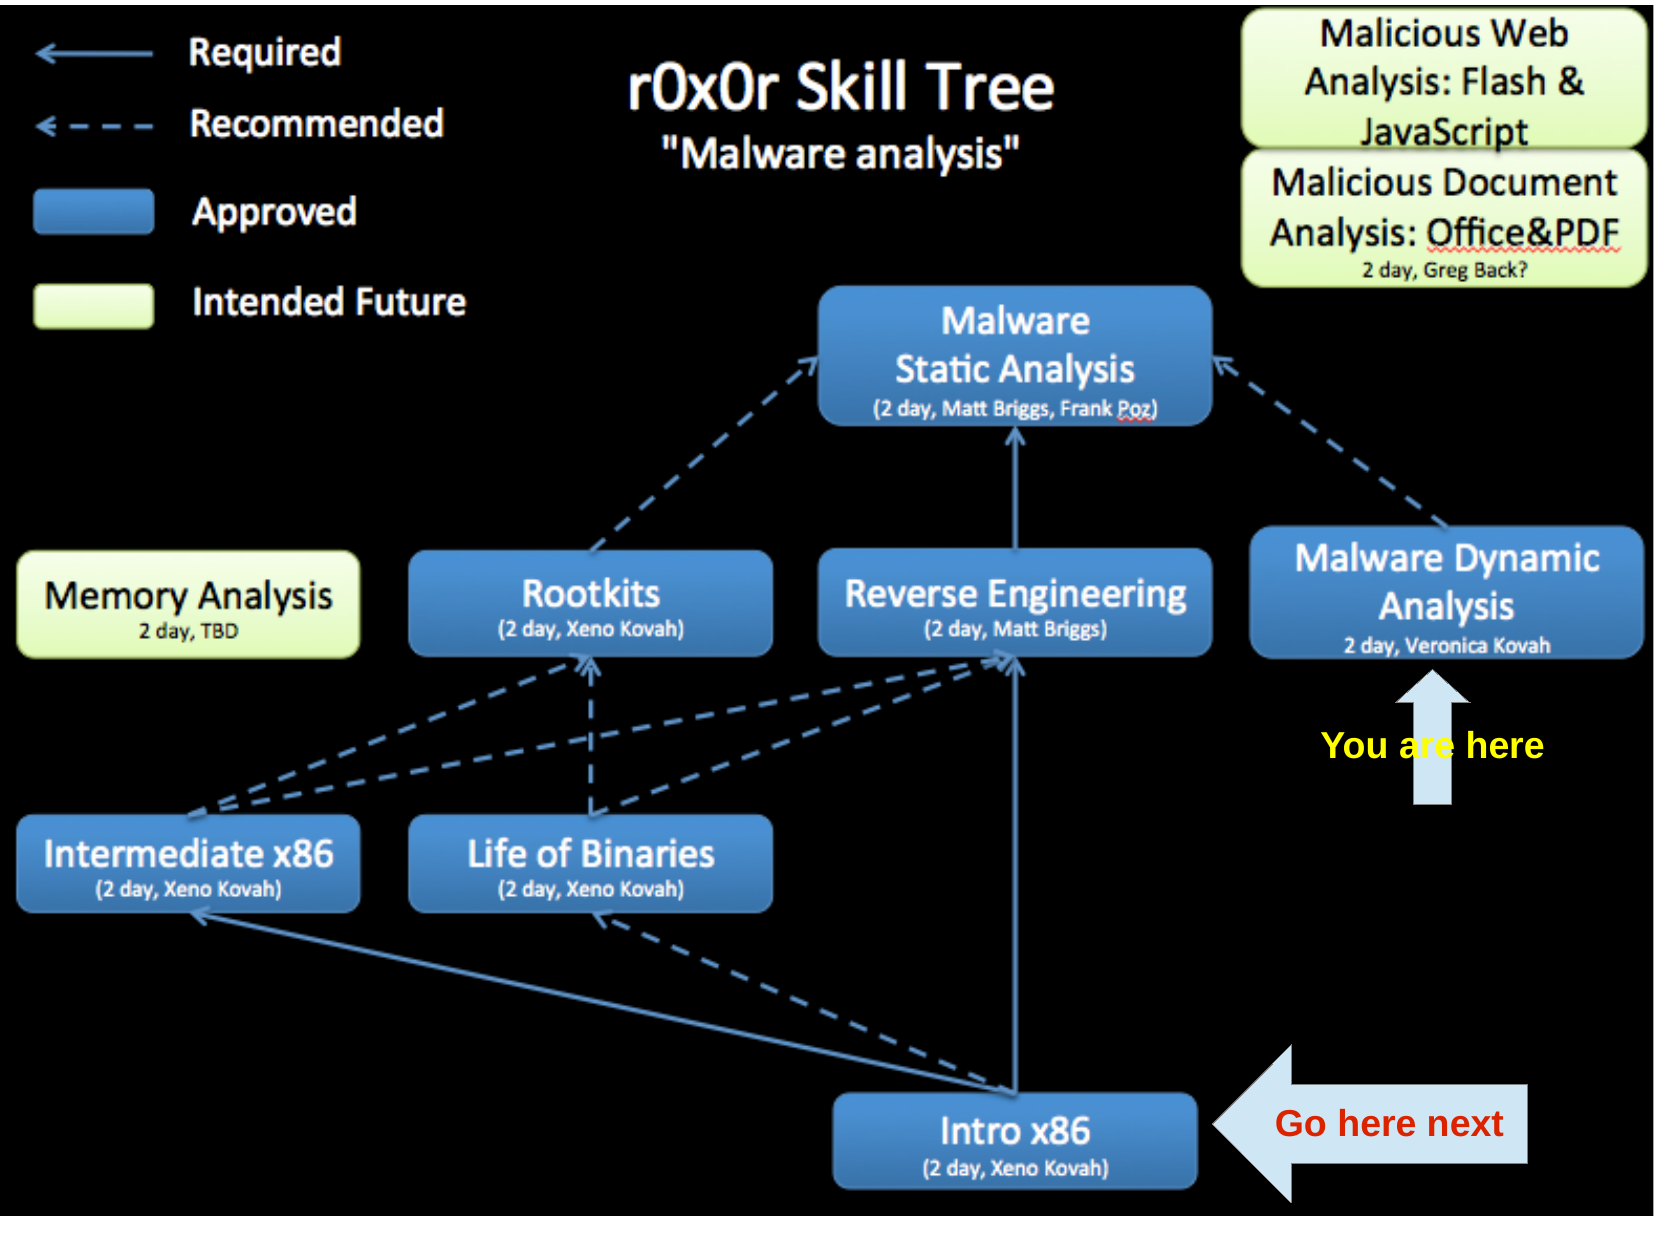

#
You are here
Go here next